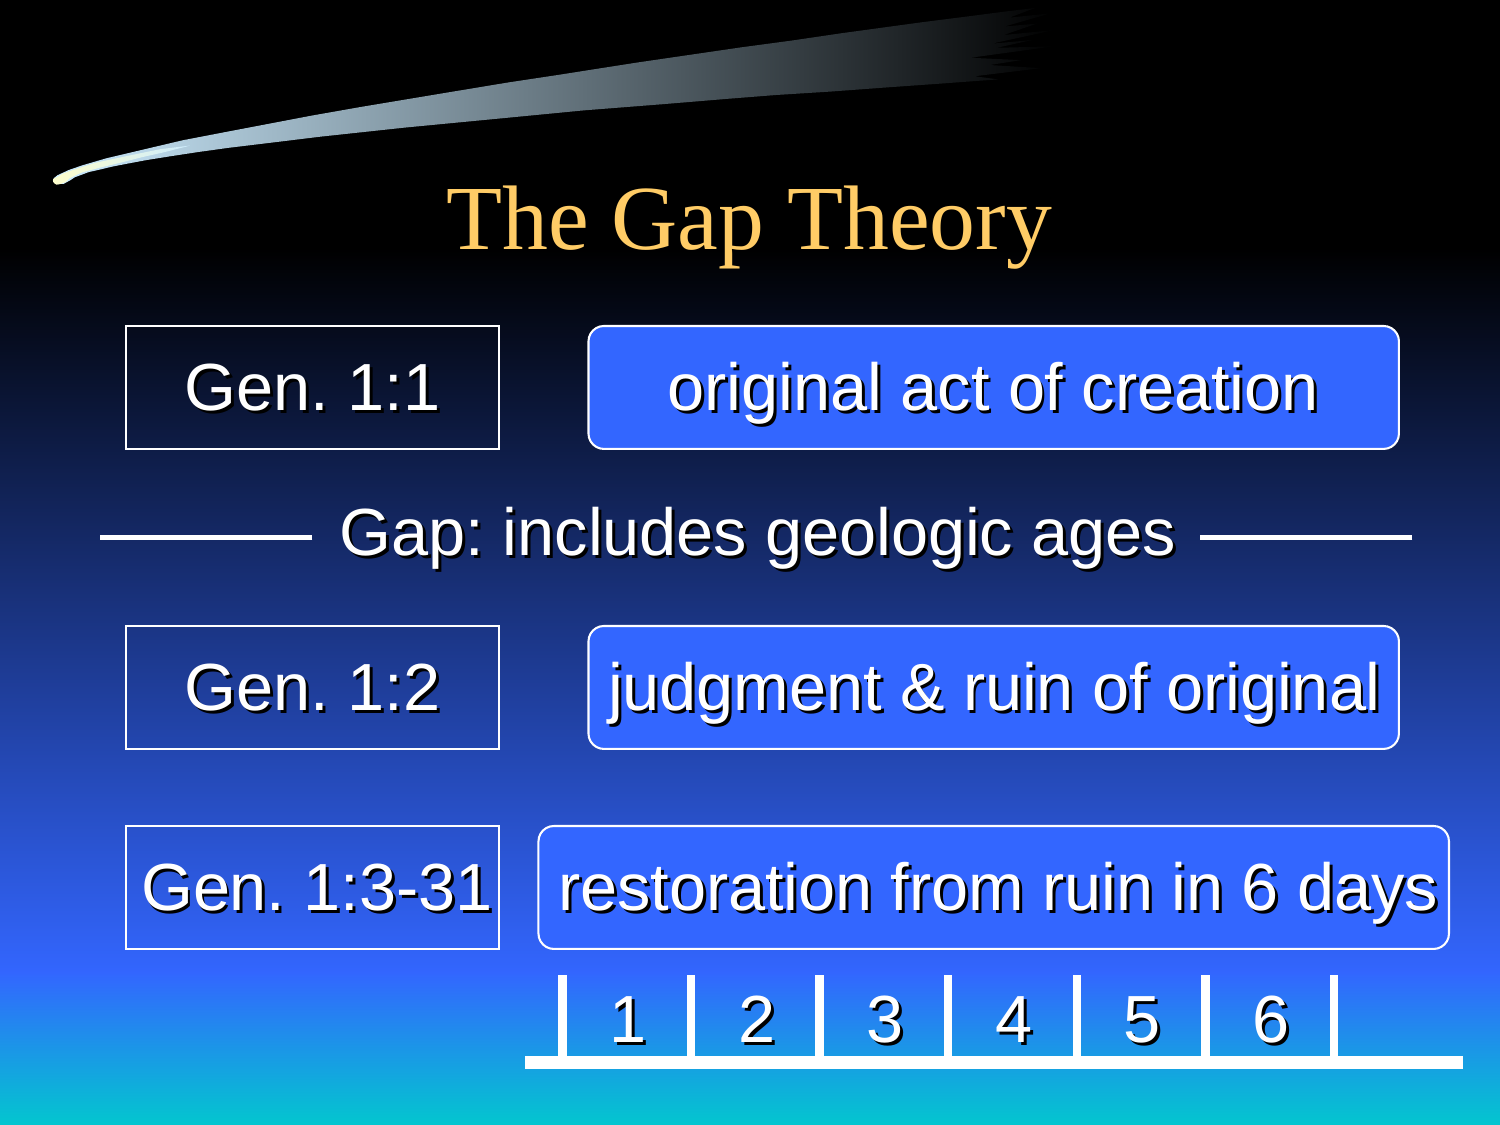

# The Gap Theory
Gen. 1:1
original act of creation
Gap: includes geologic ages
Gen. 1:2
judgment & ruin of original
Gen. 1:3-31
restoration from ruin in 6 days
1
2
3
4
5
6